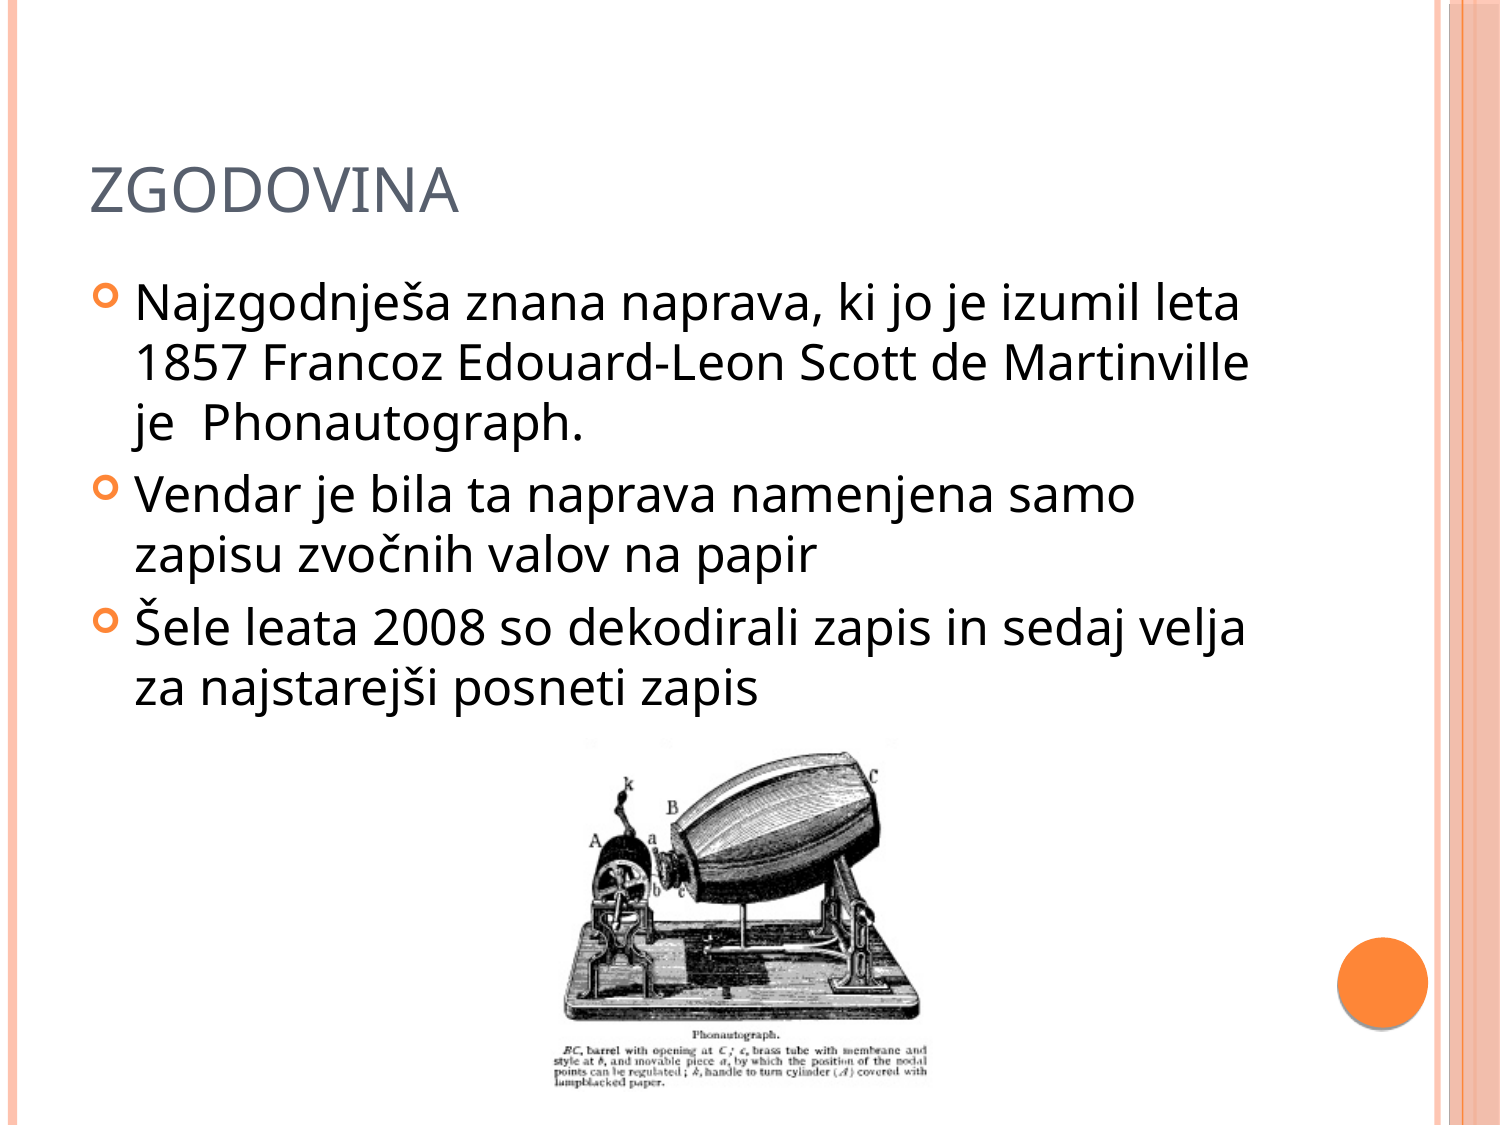

# Zgodovina
Najzgodnješa znana naprava, ki jo je izumil leta 1857 Francoz Edouard-Leon Scott de Martinville je Phonautograph.
Vendar je bila ta naprava namenjena samo zapisu zvočnih valov na papir
Šele leata 2008 so dekodirali zapis in sedaj velja za najstarejši posneti zapis